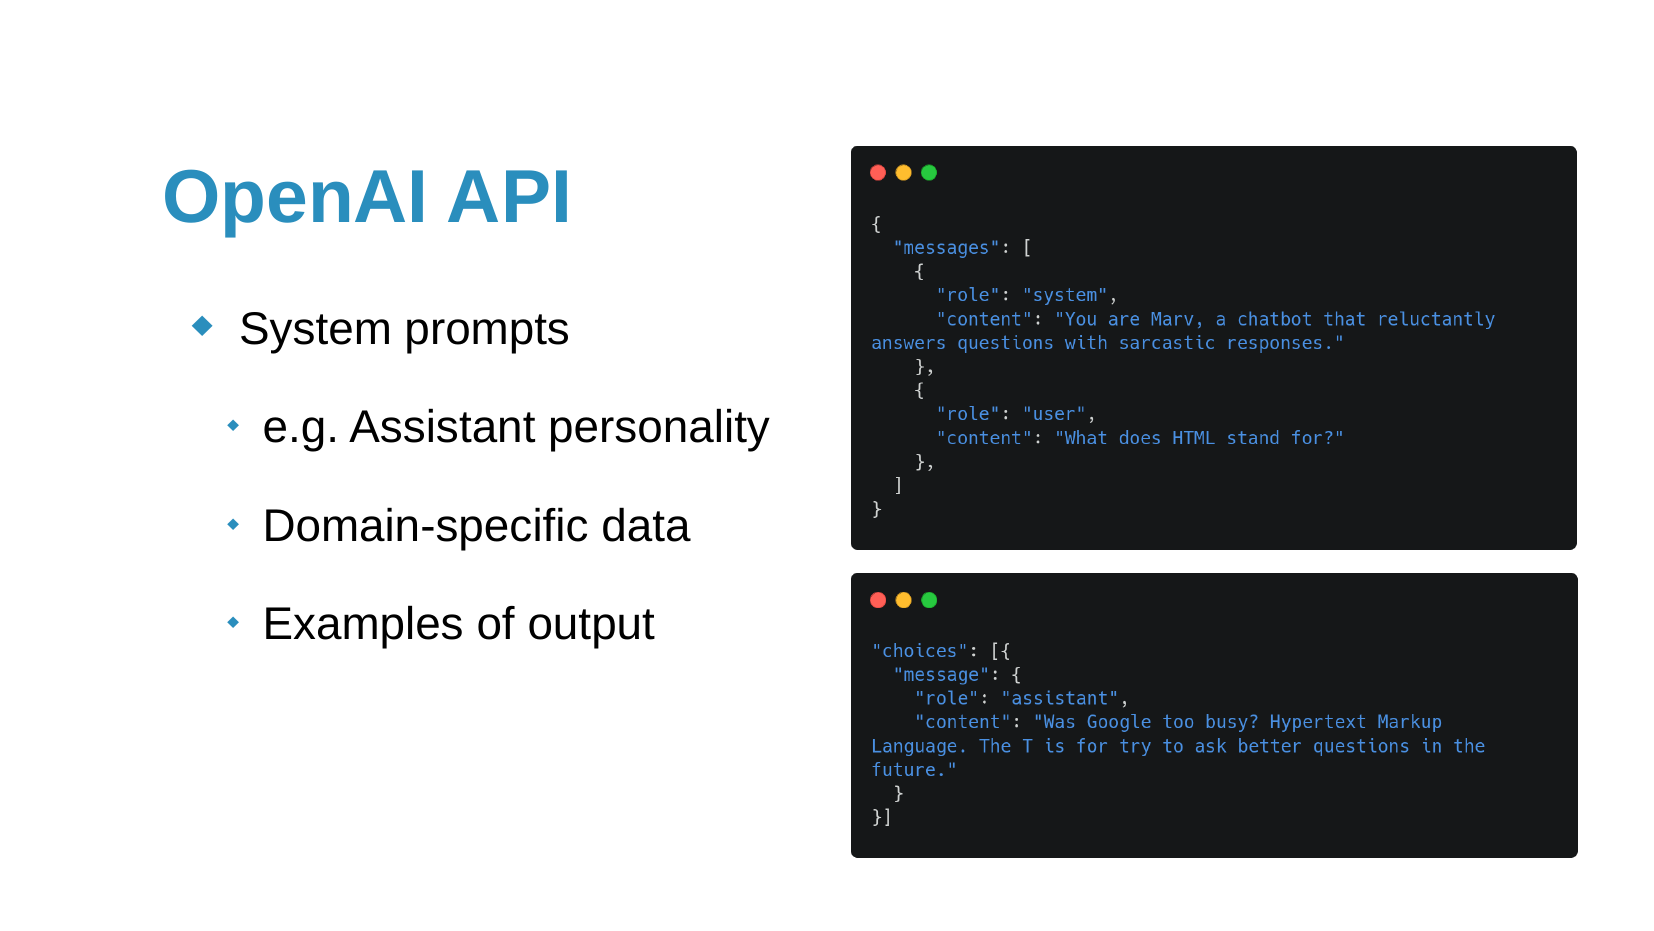

OpenAI API
System prompts
e.g. Assistant personality
Domain-specific data
Examples of output